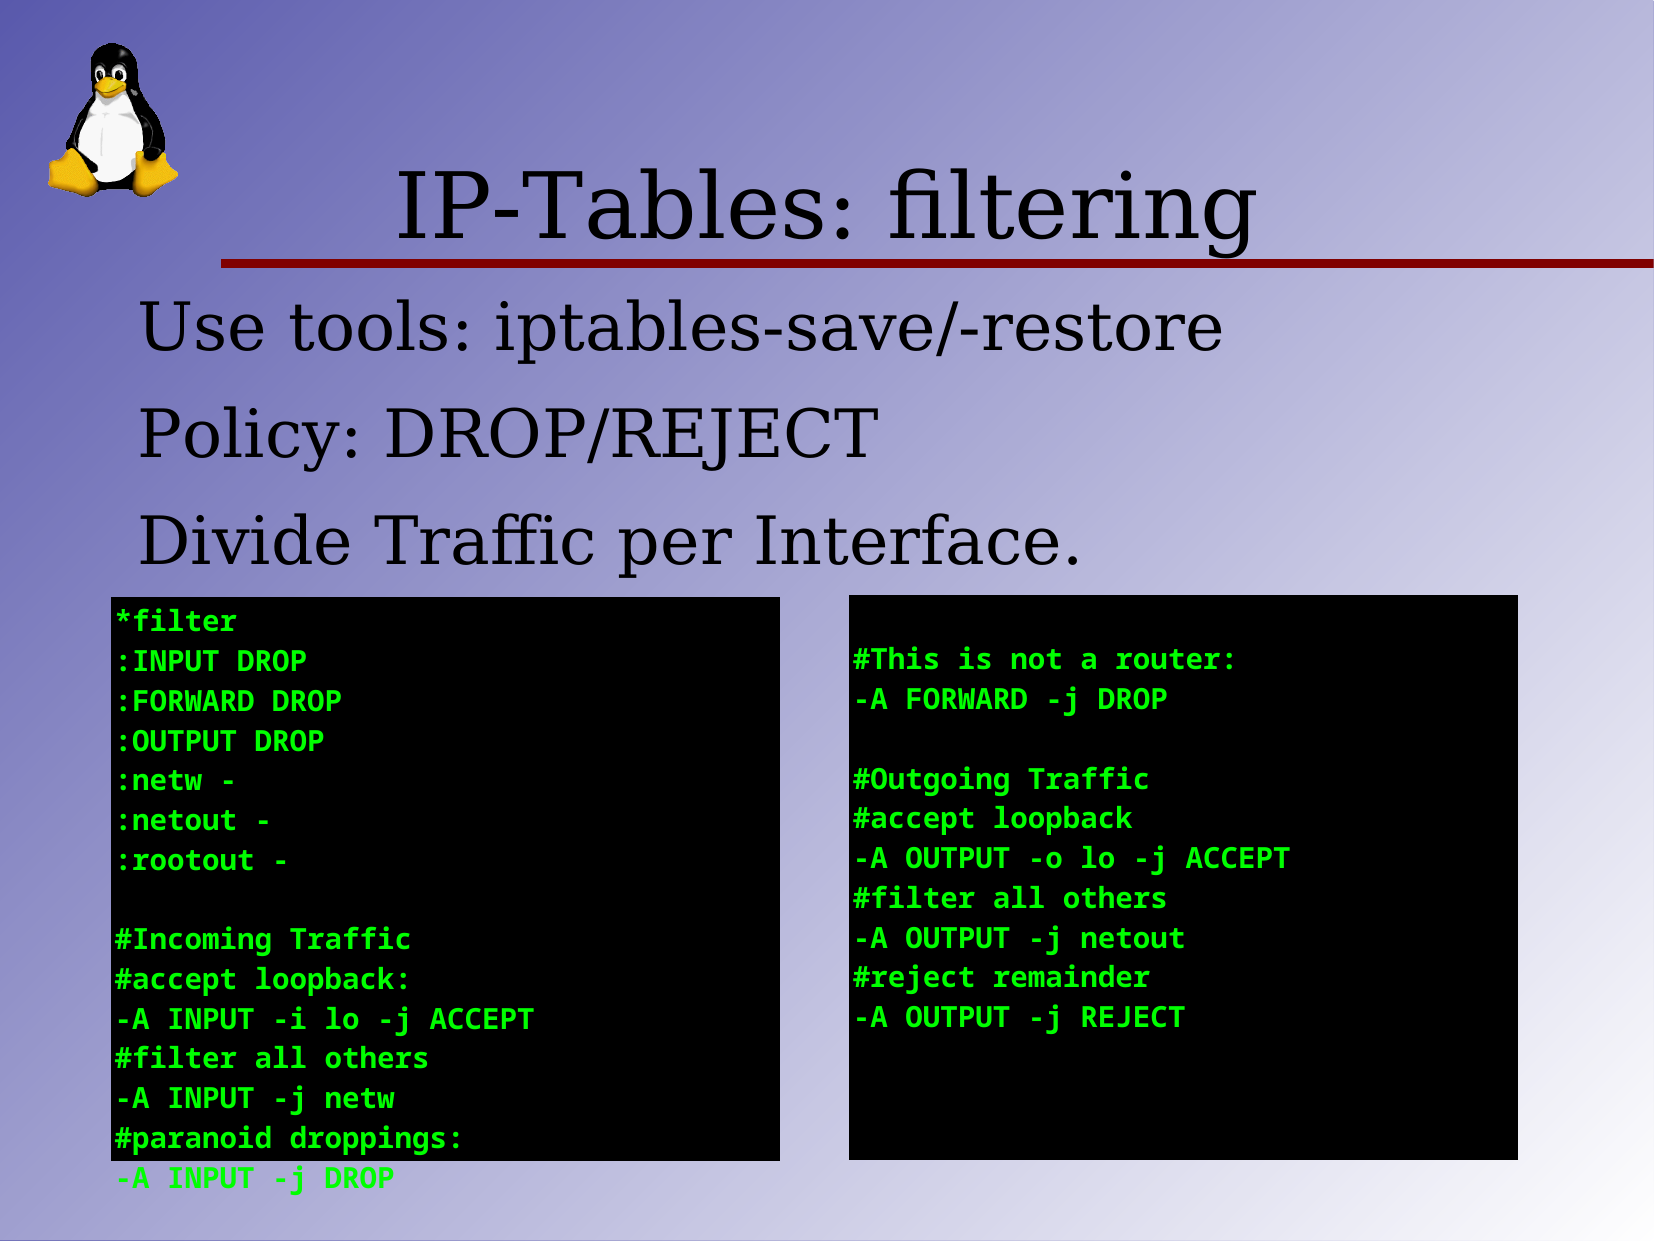

# IP-Tables: filtering
Use tools: iptables-save/-restore
Policy: DROP/REJECT
Divide Traffic per Interface.
#This is not a router:
-A FORWARD -j DROP
#Outgoing Traffic
#accept loopback
-A OUTPUT -o lo -j ACCEPT
#filter all others
-A OUTPUT -j netout
#reject remainder
-A OUTPUT -j REJECT
*filter
:INPUT DROP
:FORWARD DROP
:OUTPUT DROP
:netw -
:netout -
:rootout -
#Incoming Traffic
#accept loopback:
-A INPUT -i lo -j ACCEPT
#filter all others
-A INPUT -j netw
#paranoid droppings:
-A INPUT -j DROP